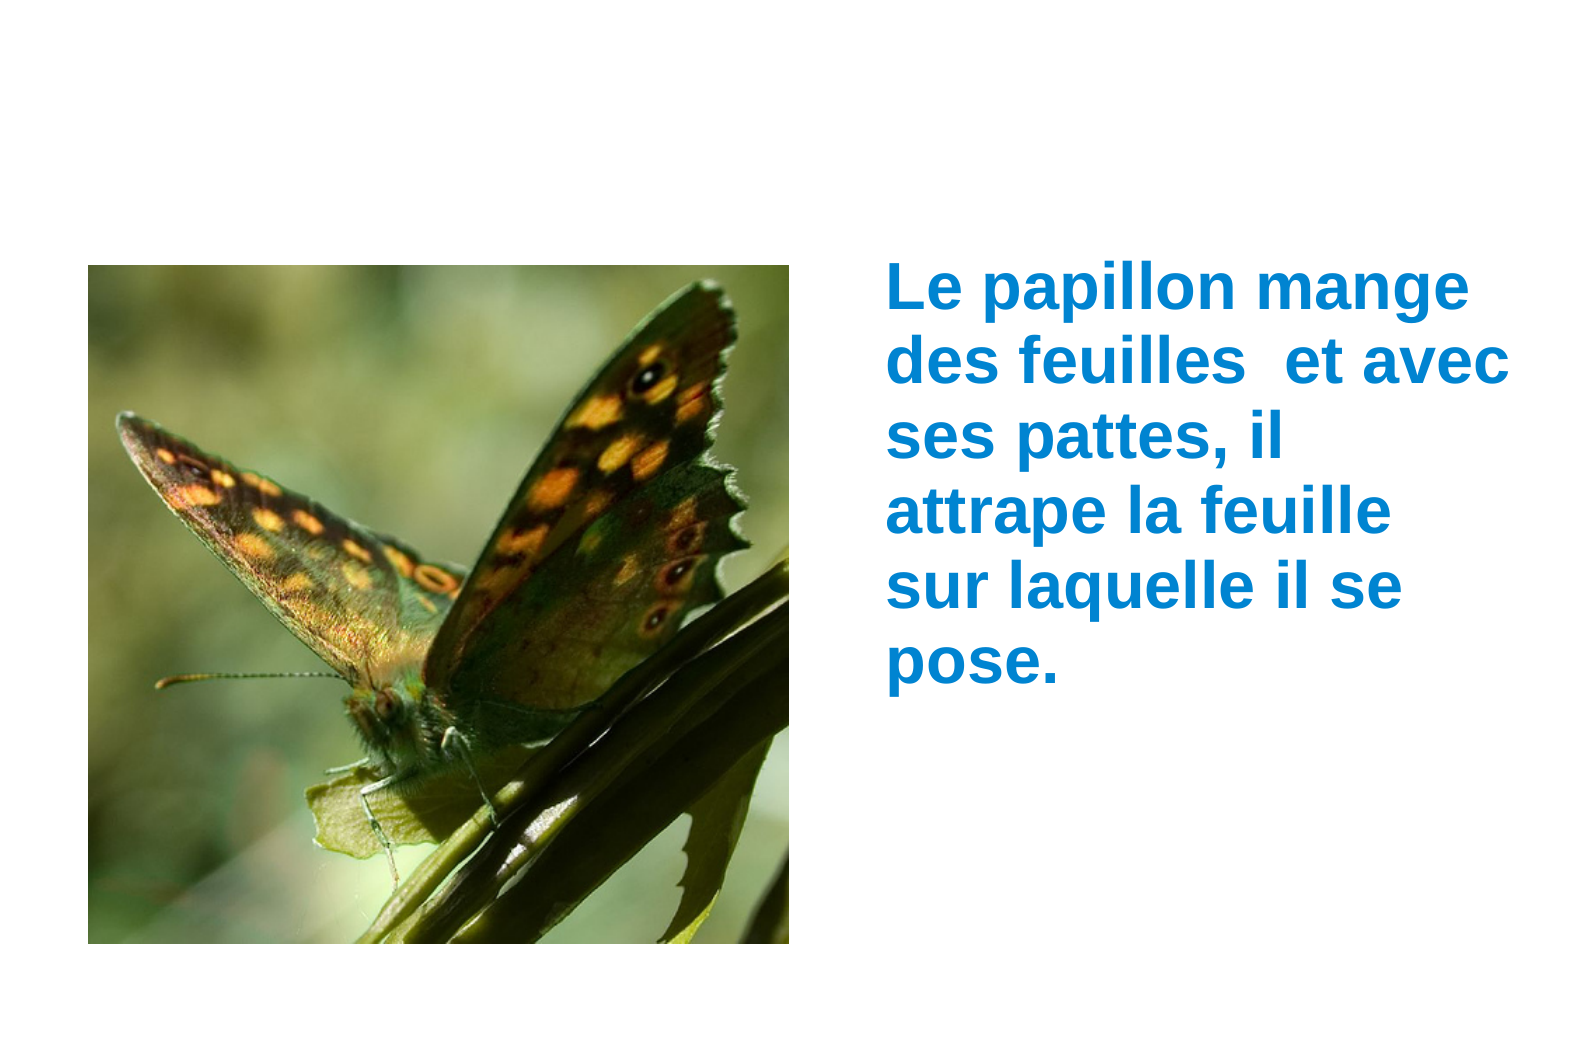

#
Le papillon mange des feuilles et avec ses pattes, il attrape la feuille sur laquelle il se pose.